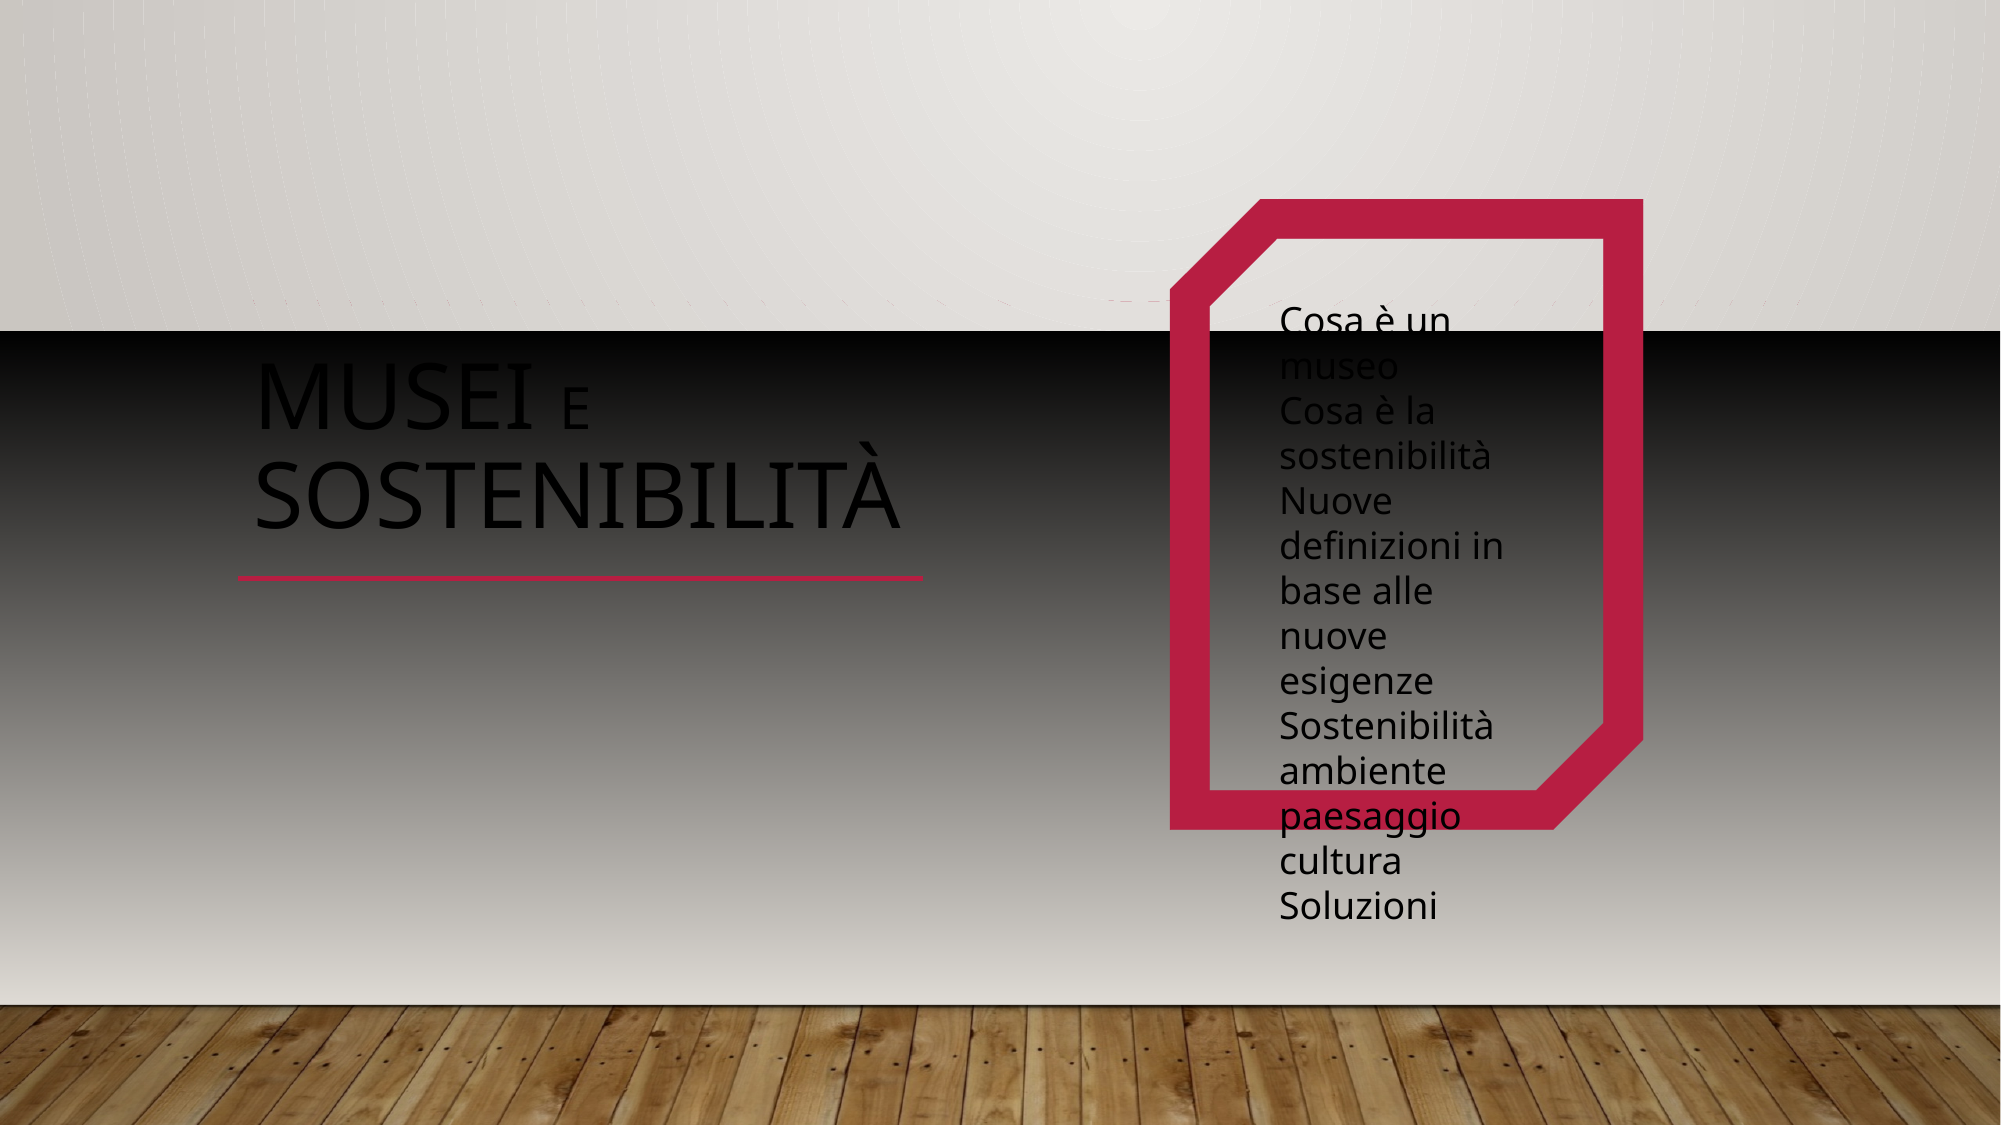

# Musei e sostenibilità
Cosa è un museo
Cosa è la sostenibilità
Nuove definizioni in base alle nuove esigenze
Sostenibilità ambiente paesaggio cultura
Soluzioni